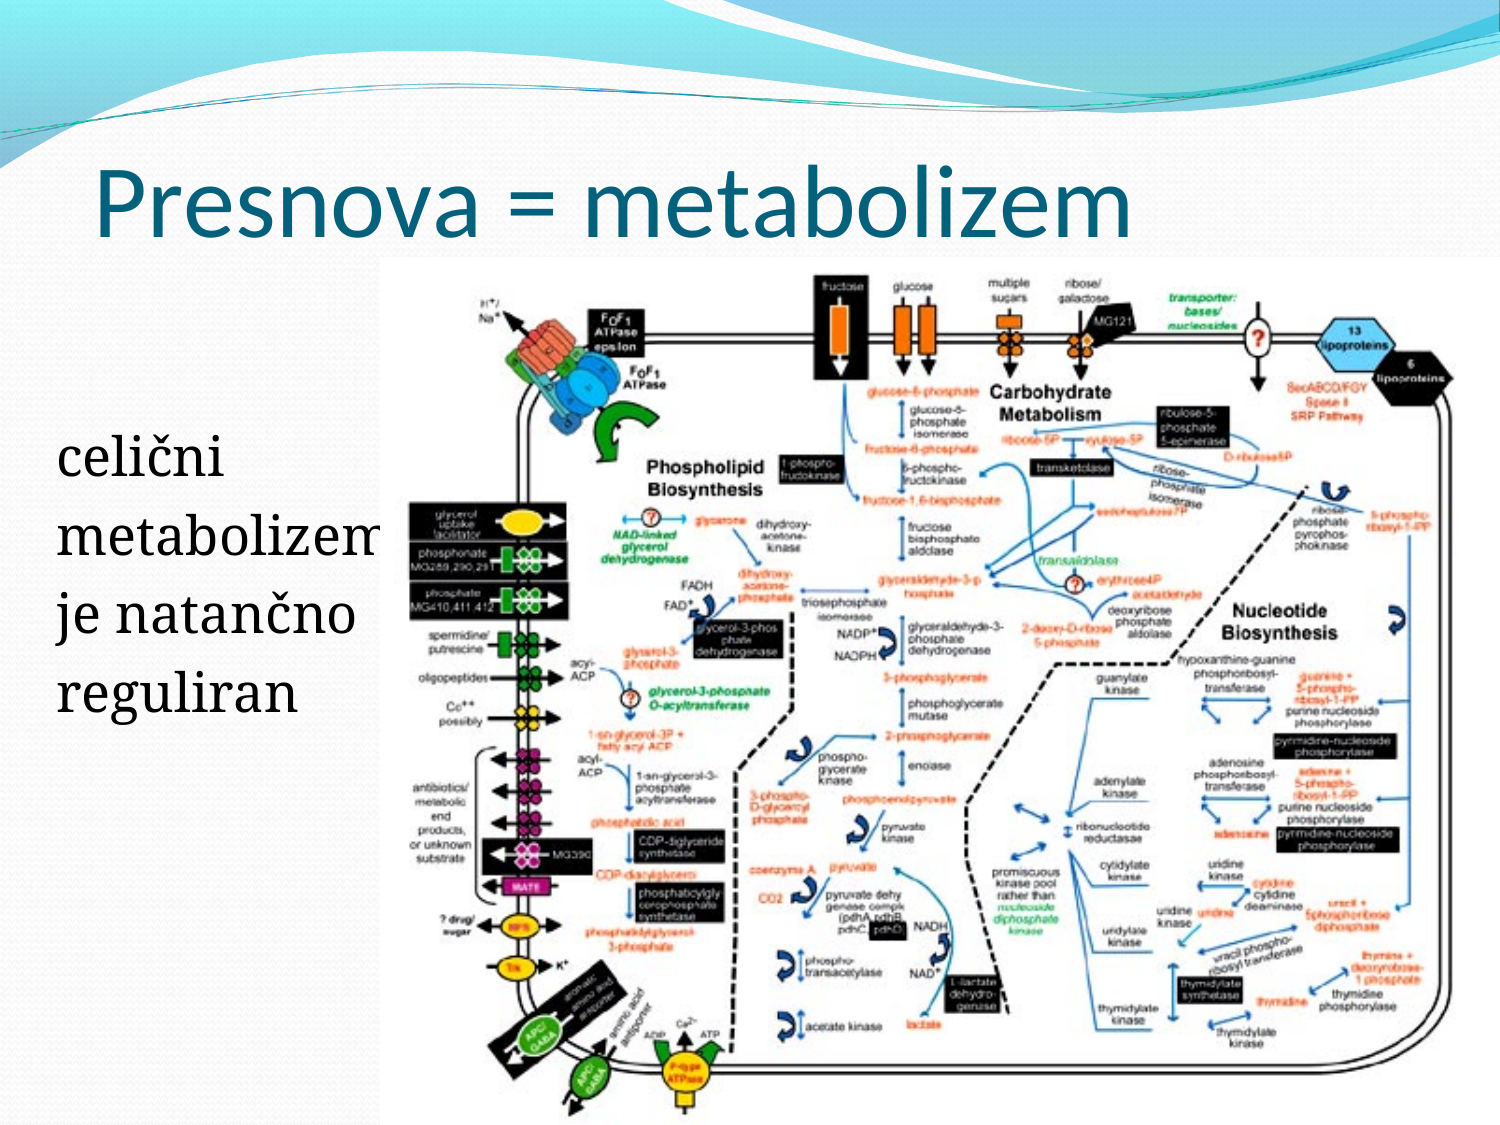

# Presnova = metabolizem
celični
metabolizem
je natančno
reguliran